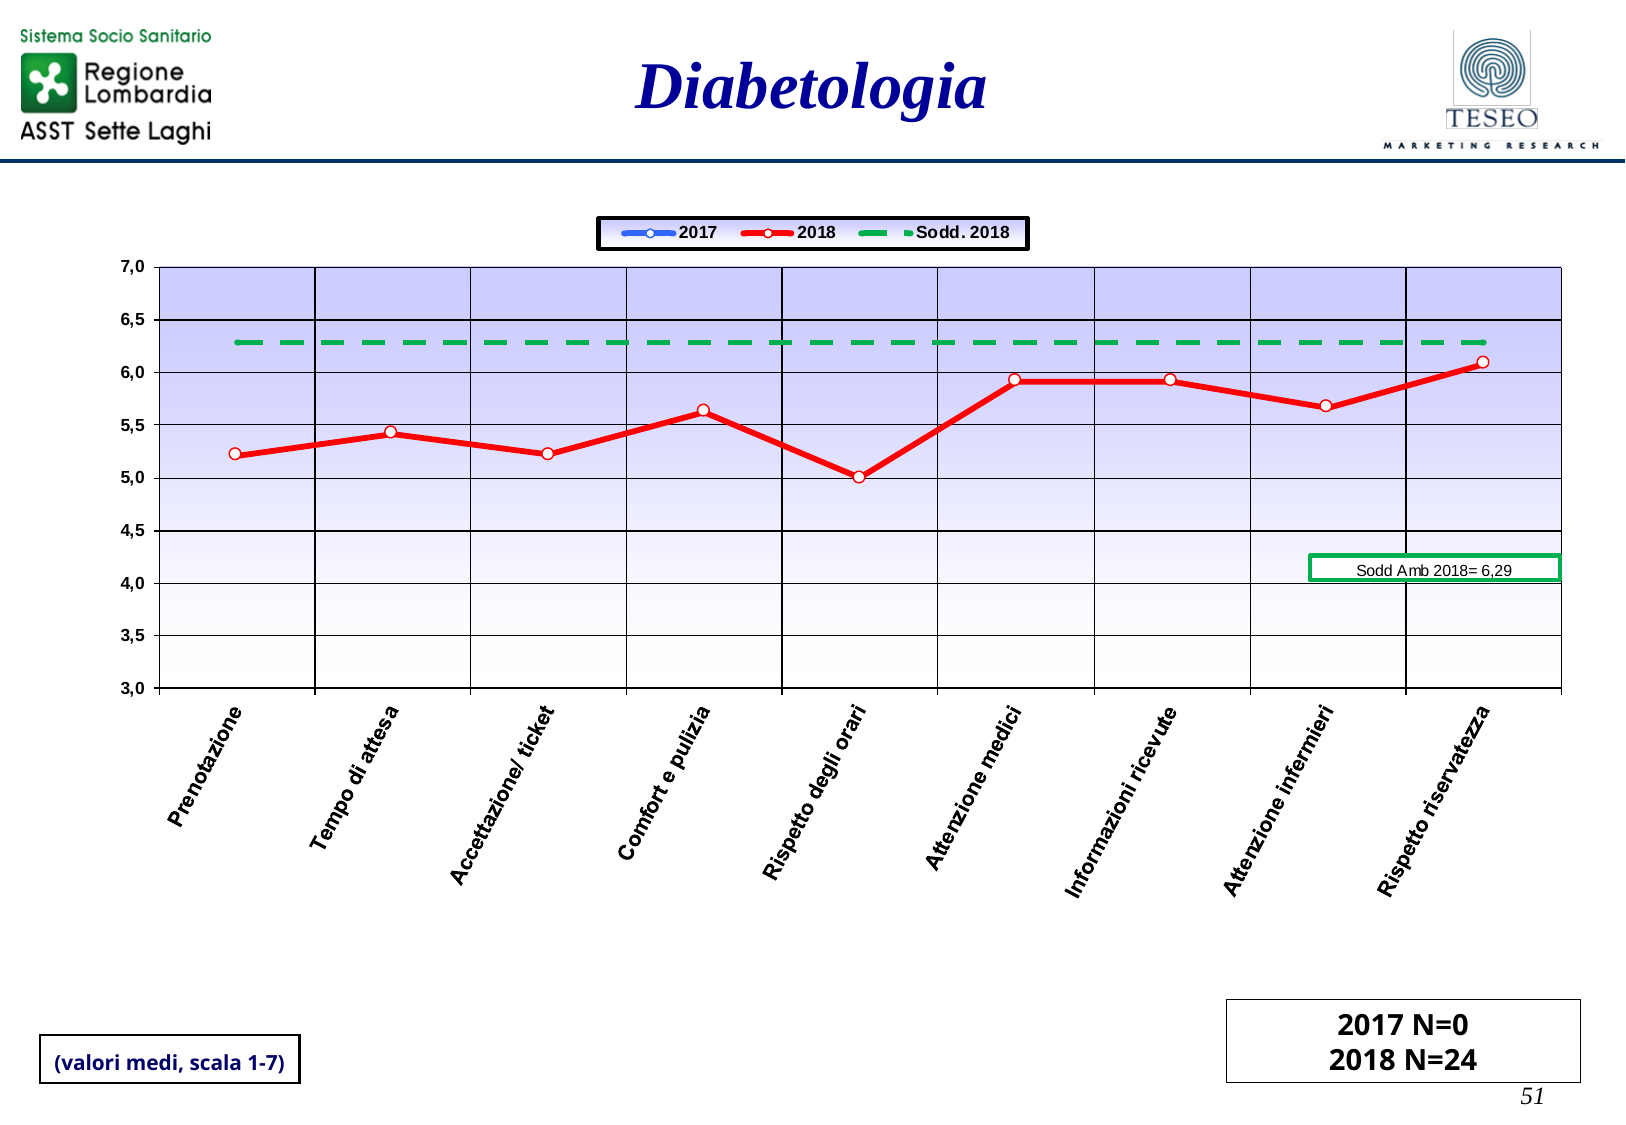

Diabetologia
2017 N=0
2018 N=24
(valori medi, scala 1-7)